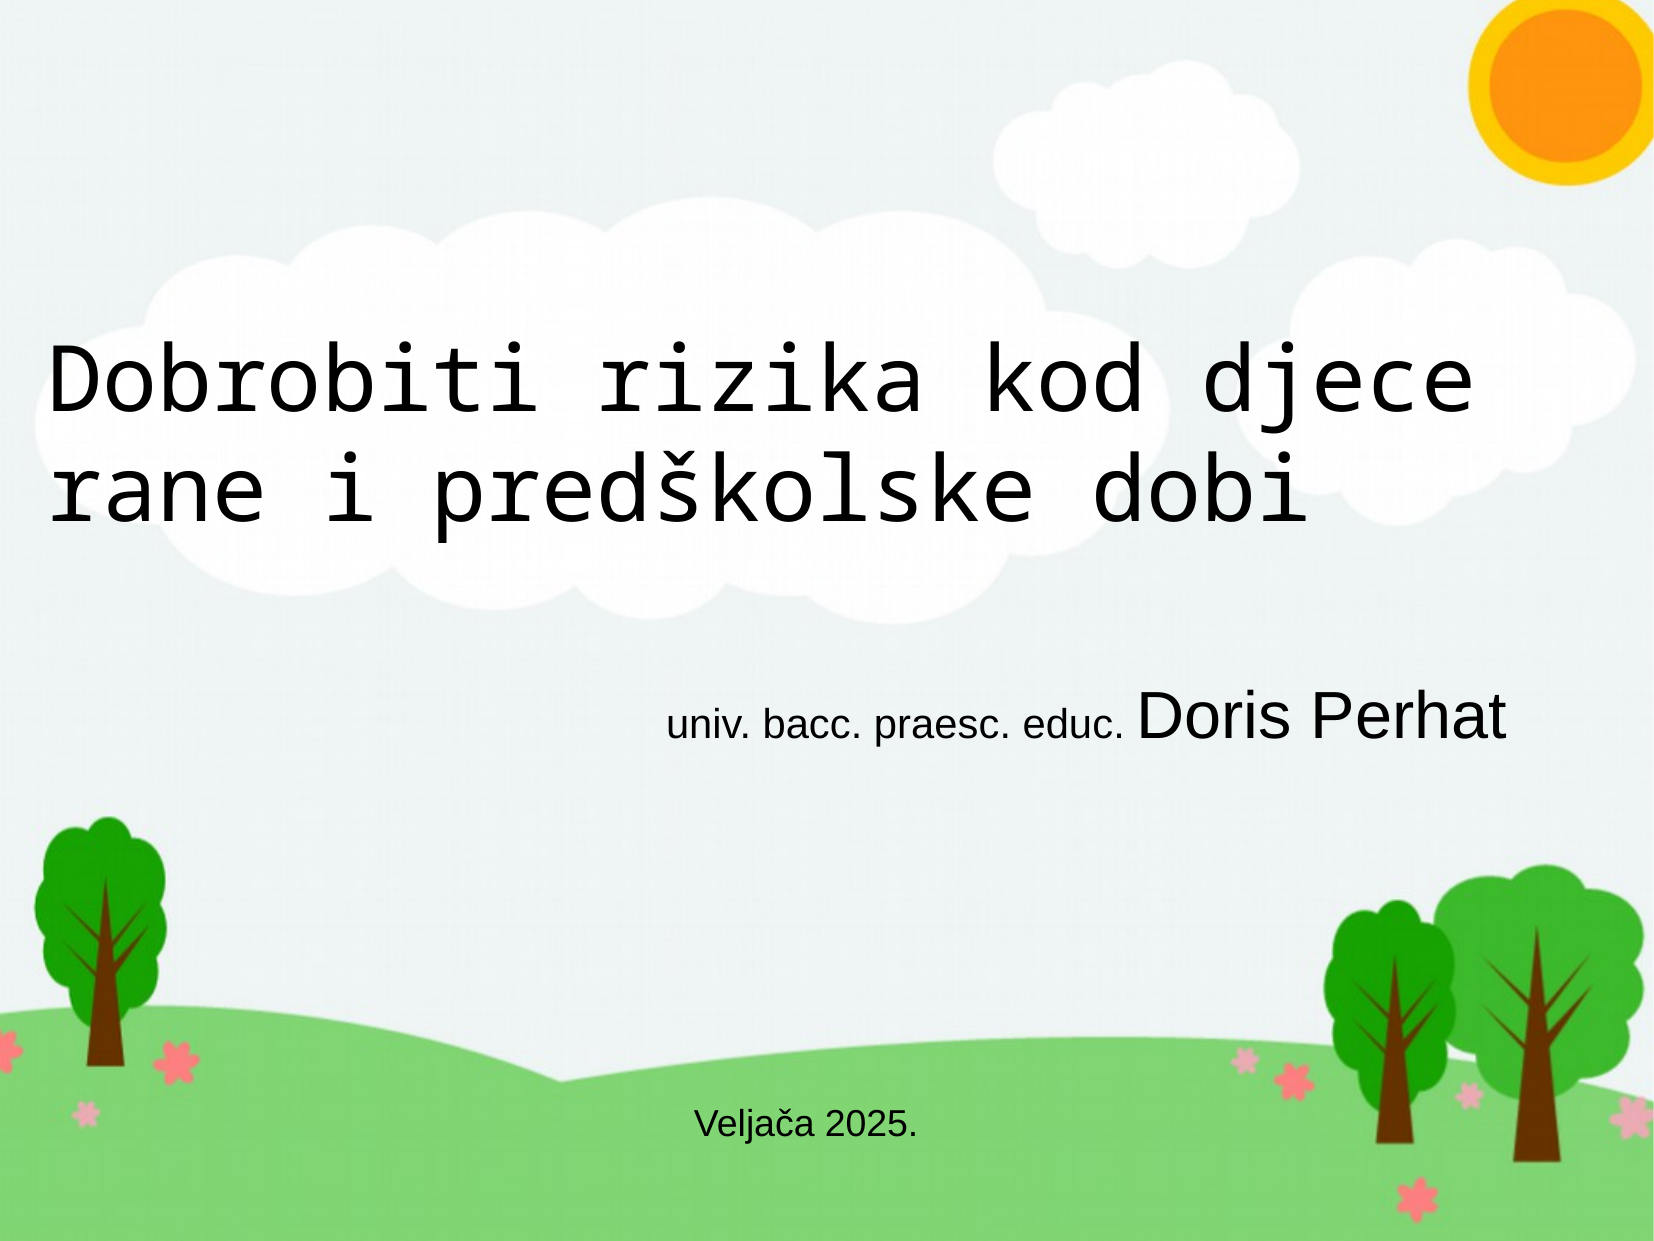

# Dobrobiti rizika kod djece rane i predškolske dobi
univ. bacc. praesc. educ. Doris Perhat
Veljača 2025.